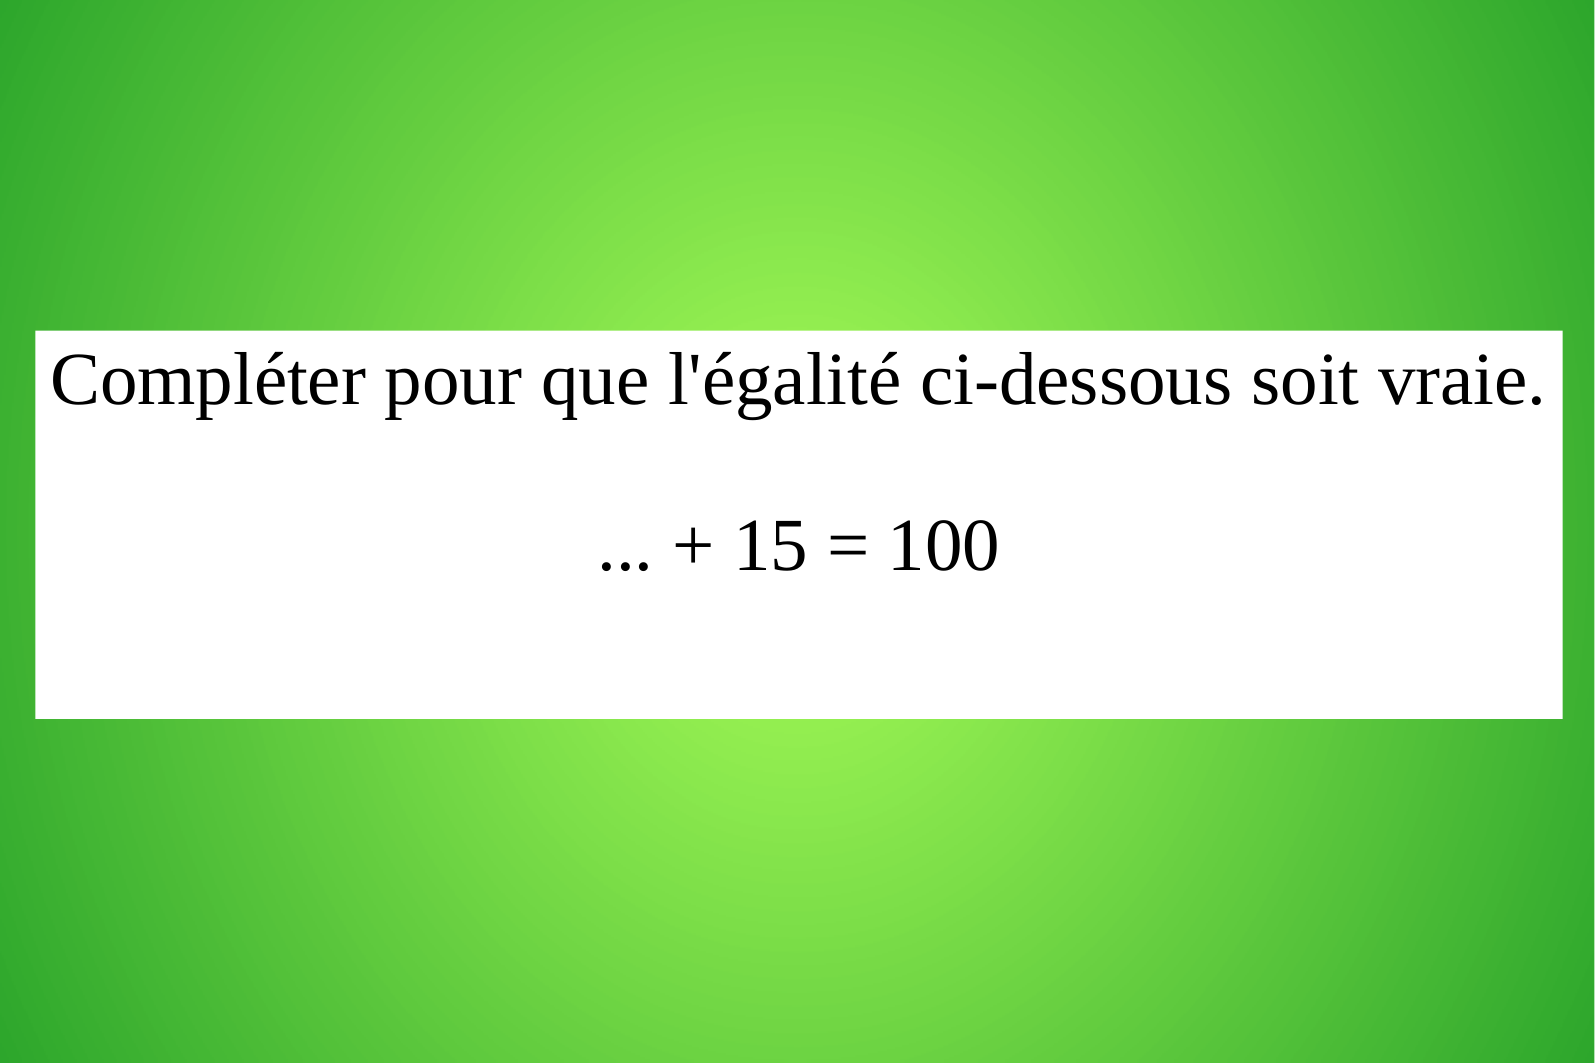

Compléter pour que l'égalité ci-dessous soit vraie.
... + 15 = 100